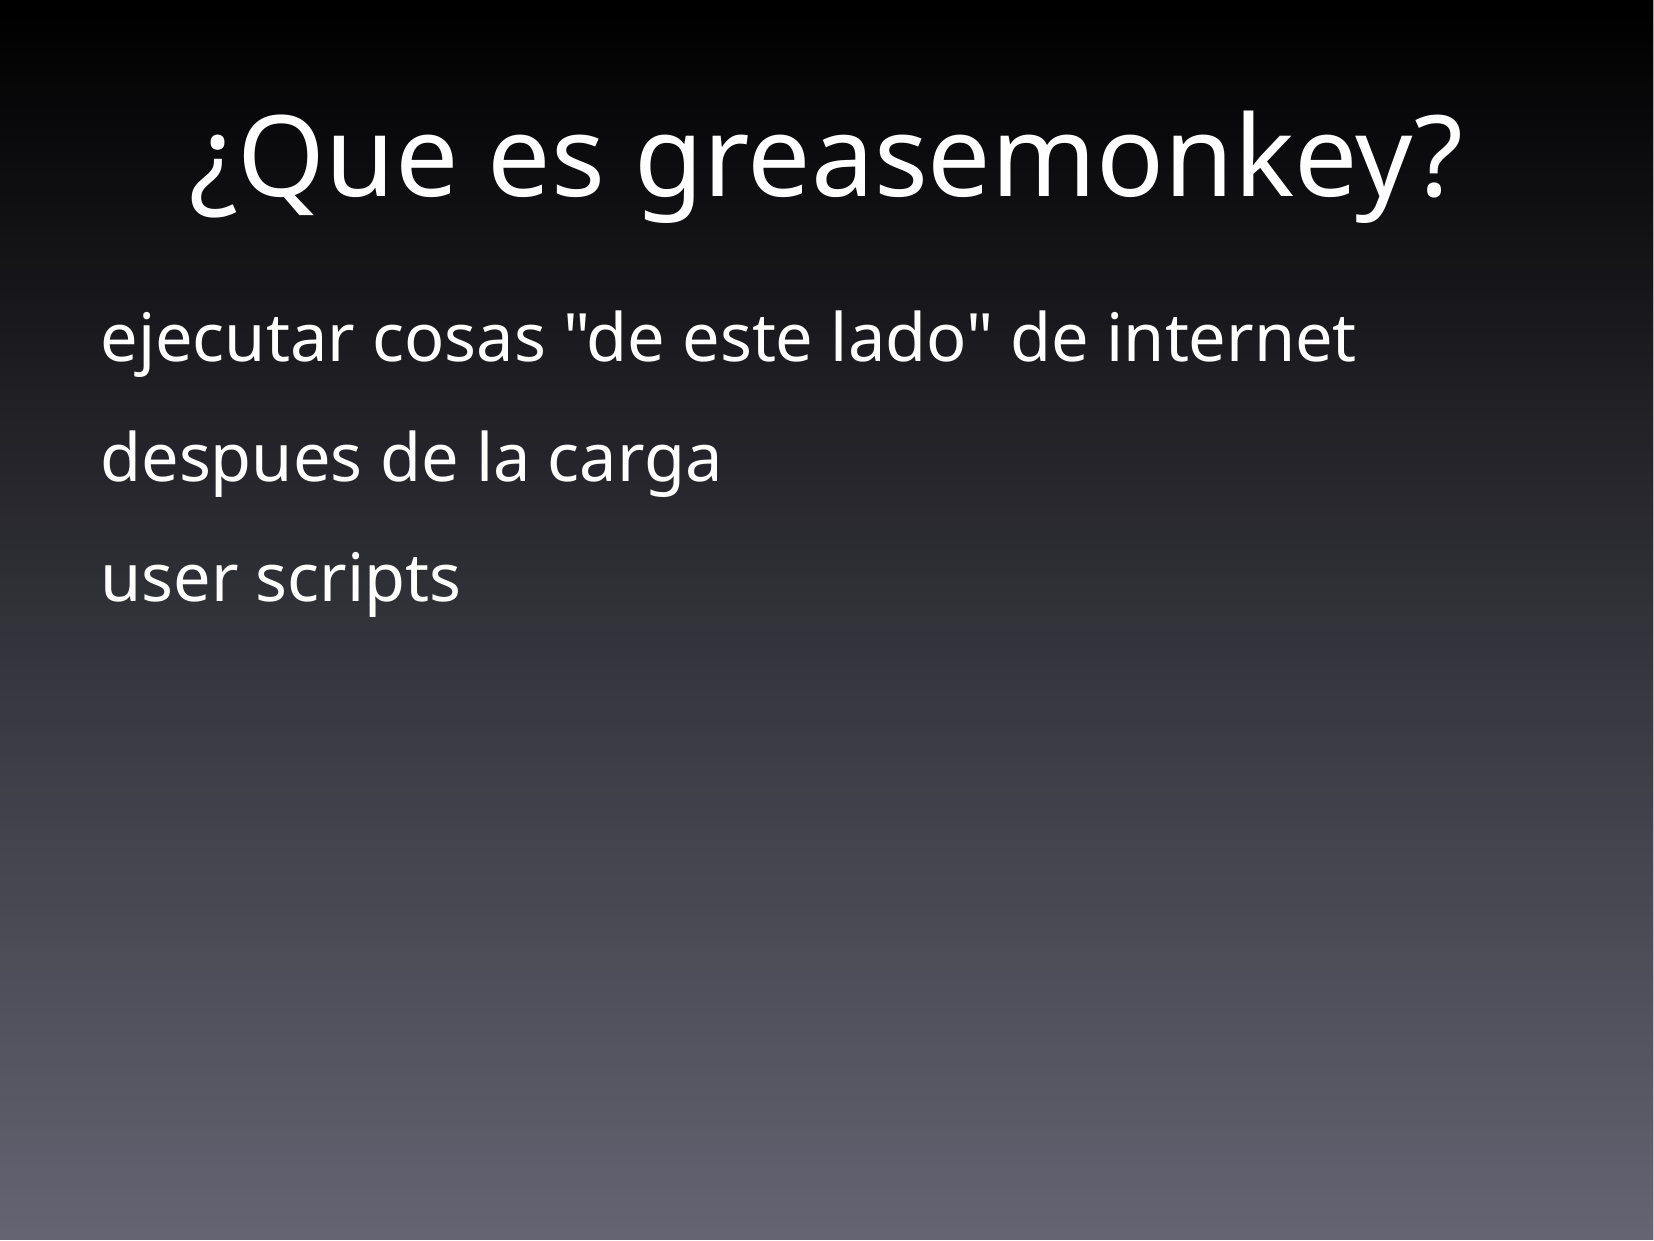

# ¿Que es greasemonkey?
ejecutar cosas "de este lado" de internet
despues de la carga
user scripts